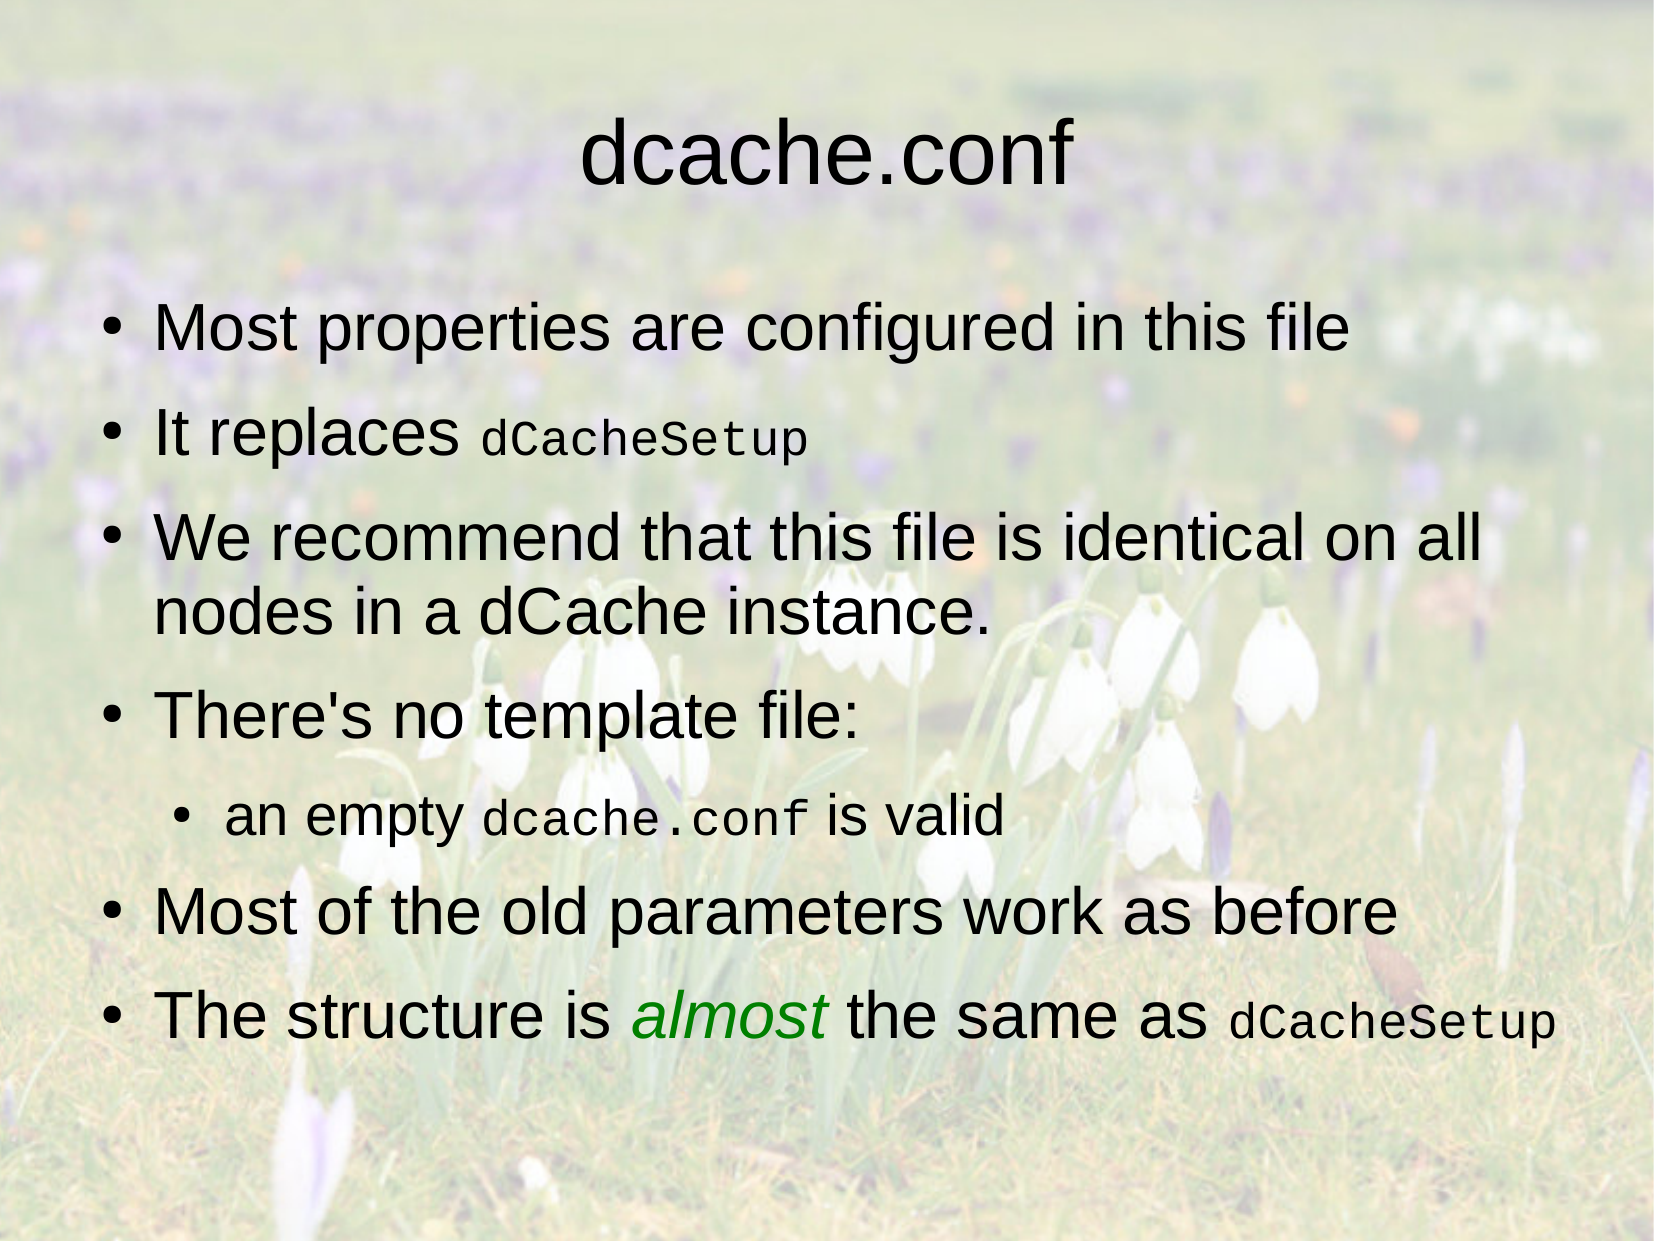

# dcache.conf
Most properties are configured in this file
It replaces dCacheSetup
We recommend that this file is identical on all nodes in a dCache instance.
There's no template file:
an empty dcache.conf is valid
Most of the old parameters work as before
The structure is almost the same as dCacheSetup